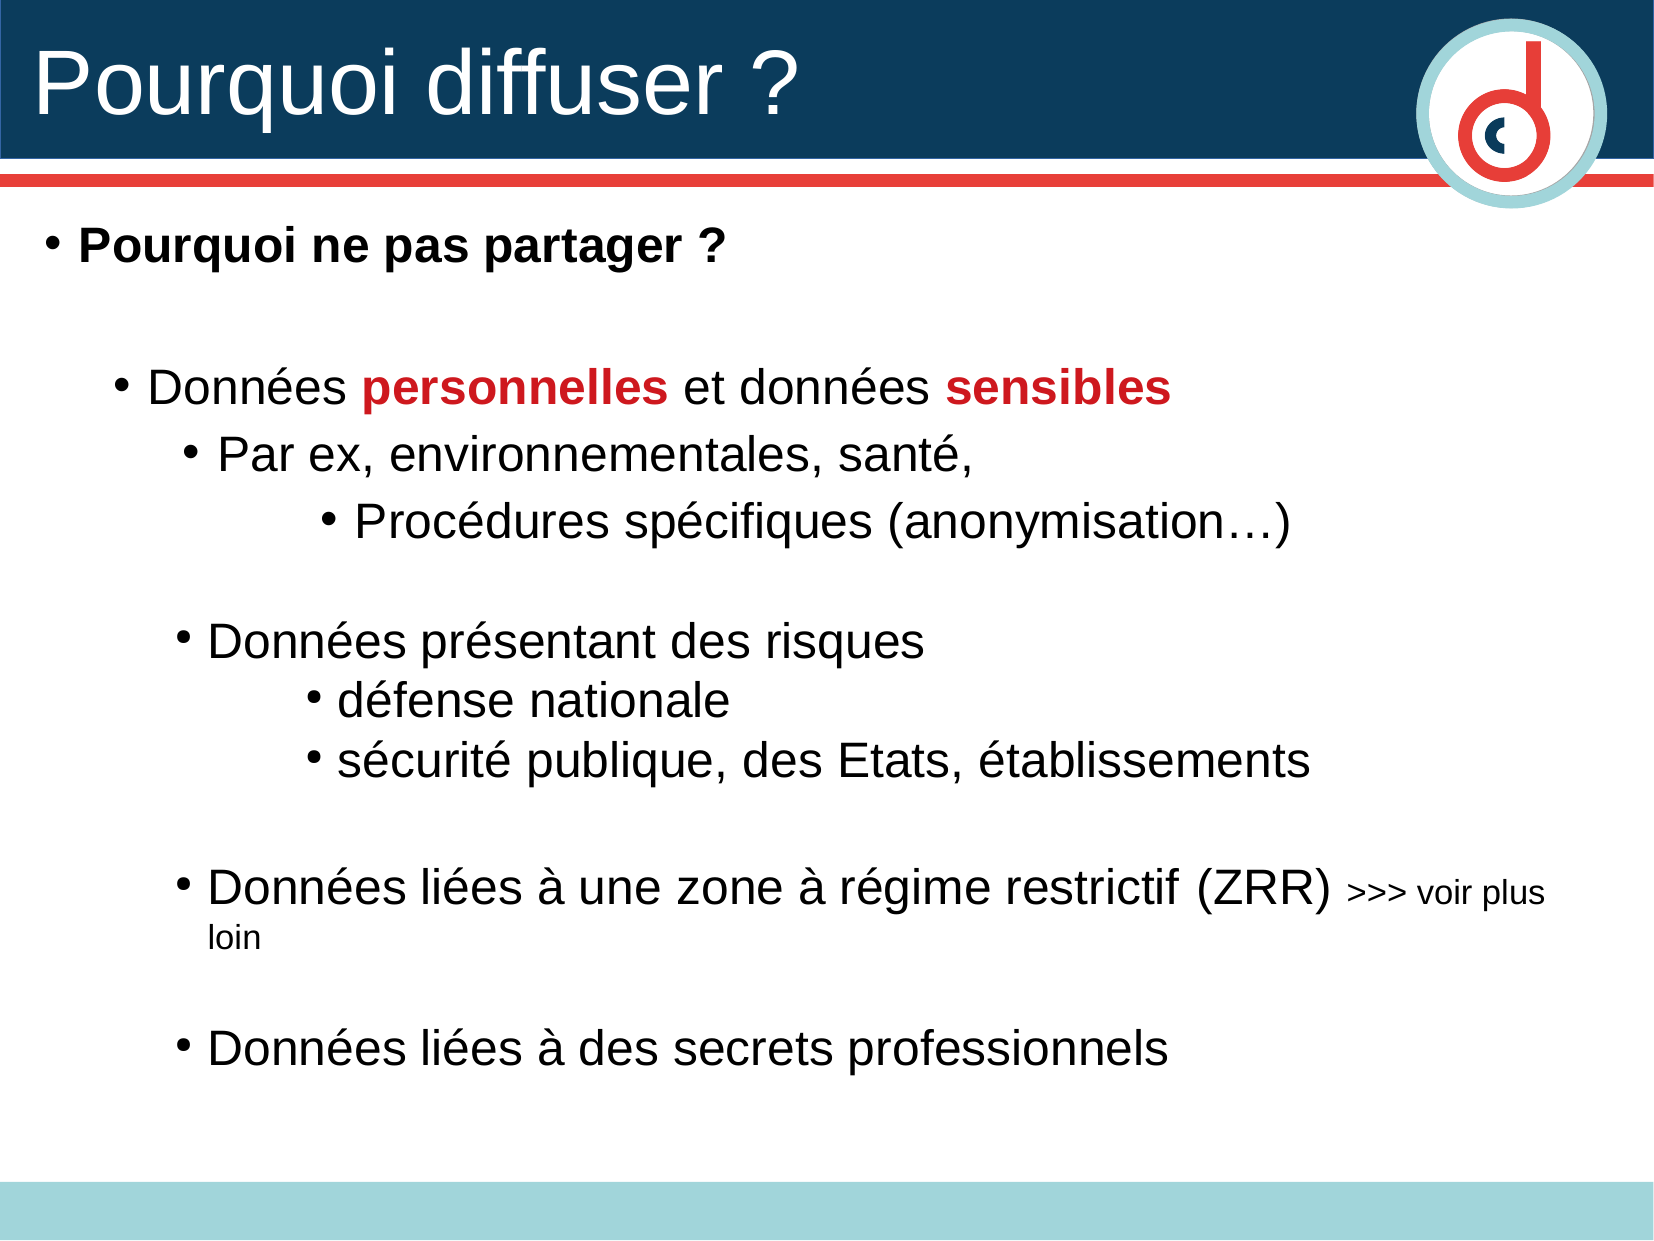

# Pourquoi diffuser ?
Pourquoi ne pas partager ?
Données personnelles et données sensibles
Par ex, environnementales, santé,
Procédures spécifiques (anonymisation…)
Données présentant des risques
défense nationale
sécurité publique, des Etats, établissements
Données liées à une zone à régime restrictif (ZRR) >>> voir plus loin
Données liées à des secrets professionnels